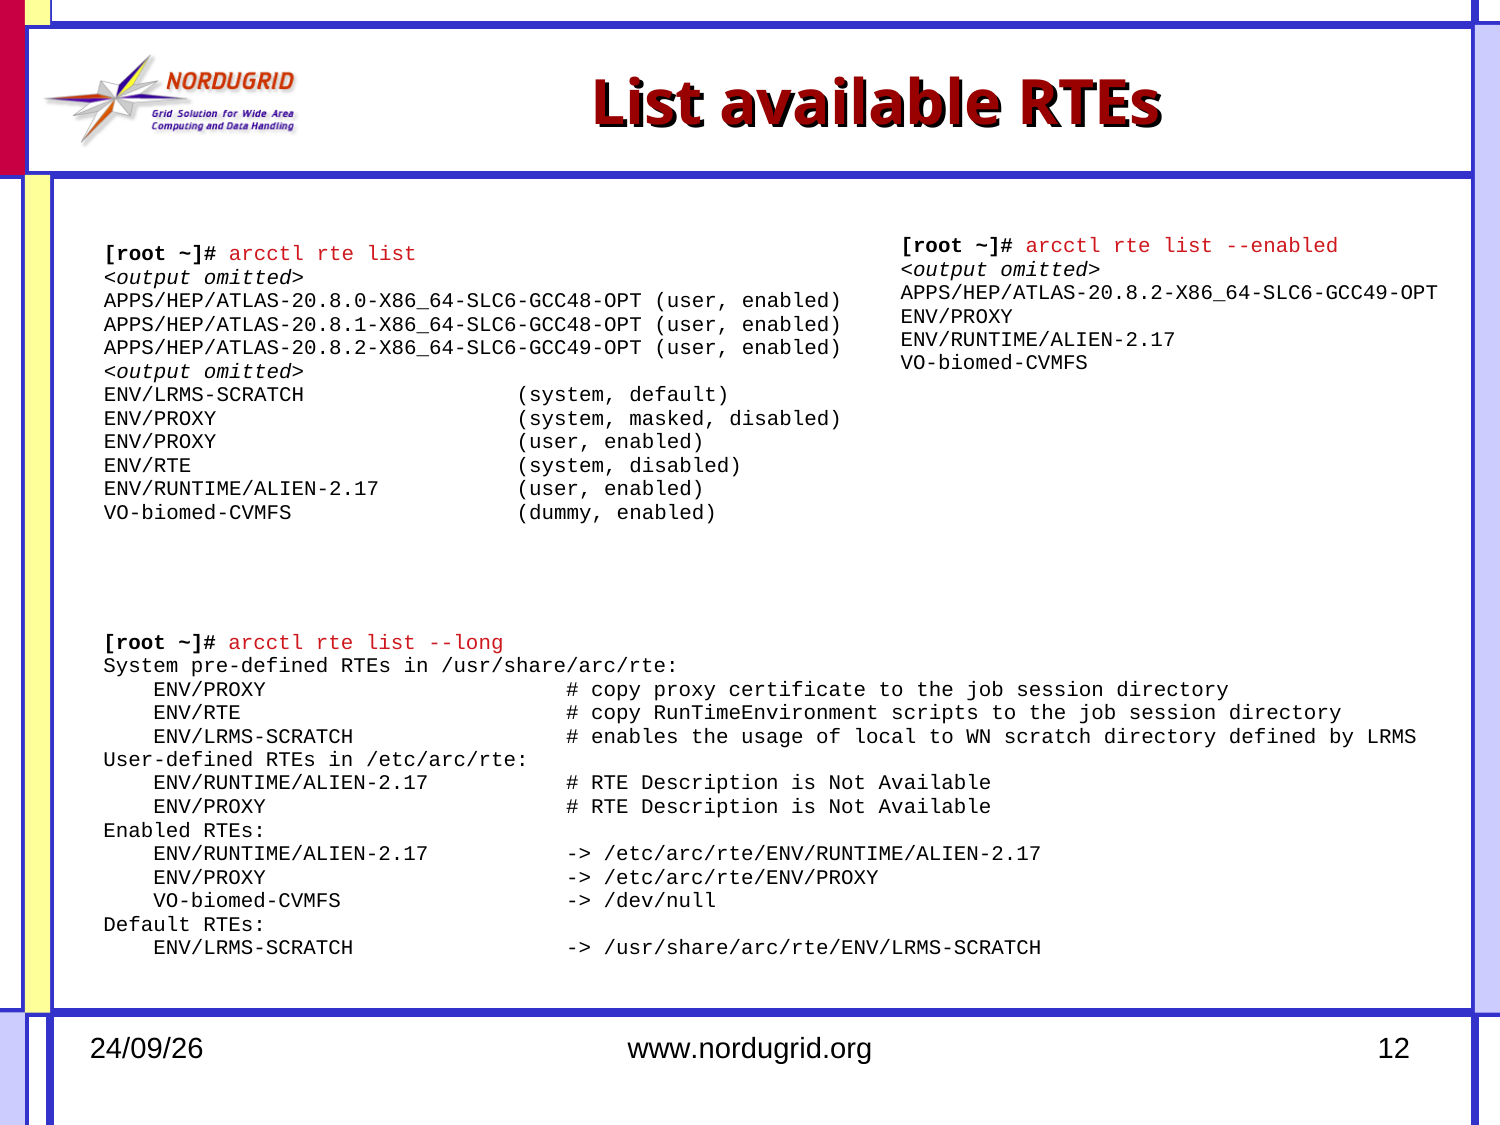

# List available RTEs
[root ~]# arcctl rte list --enabled
<output omitted>
APPS/HEP/ATLAS-20.8.2-X86_64-SLC6-GCC49-OPT
ENV/PROXY
ENV/RUNTIME/ALIEN-2.17
VO-biomed-CVMFS
[root ~]# arcctl rte list
<output omitted>
APPS/HEP/ATLAS-20.8.0-X86_64-SLC6-GCC48-OPT (user, enabled)
APPS/HEP/ATLAS-20.8.1-X86_64-SLC6-GCC48-OPT (user, enabled)
APPS/HEP/ATLAS-20.8.2-X86_64-SLC6-GCC49-OPT (user, enabled)
<output omitted>
ENV/LRMS-SCRATCH (system, default)
ENV/PROXY (system, masked, disabled)
ENV/PROXY (user, enabled)
ENV/RTE (system, disabled)
ENV/RUNTIME/ALIEN-2.17 (user, enabled)
VO-biomed-CVMFS (dummy, enabled)
[root ~]# arcctl rte list --long
System pre-defined RTEs in /usr/share/arc/rte:
 ENV/PROXY # copy proxy certificate to the job session directory
 ENV/RTE # copy RunTimeEnvironment scripts to the job session directory
 ENV/LRMS-SCRATCH # enables the usage of local to WN scratch directory defined by LRMS
User-defined RTEs in /etc/arc/rte:
 ENV/RUNTIME/ALIEN-2.17 # RTE Description is Not Available
 ENV/PROXY # RTE Description is Not Available
Enabled RTEs:
 ENV/RUNTIME/ALIEN-2.17 -> /etc/arc/rte/ENV/RUNTIME/ALIEN-2.17
 ENV/PROXY -> /etc/arc/rte/ENV/PROXY
 VO-biomed-CVMFS -> /dev/null
Default RTEs:
 ENV/LRMS-SCRATCH -> /usr/share/arc/rte/ENV/LRMS-SCRATCH
www.nordugrid.org
12